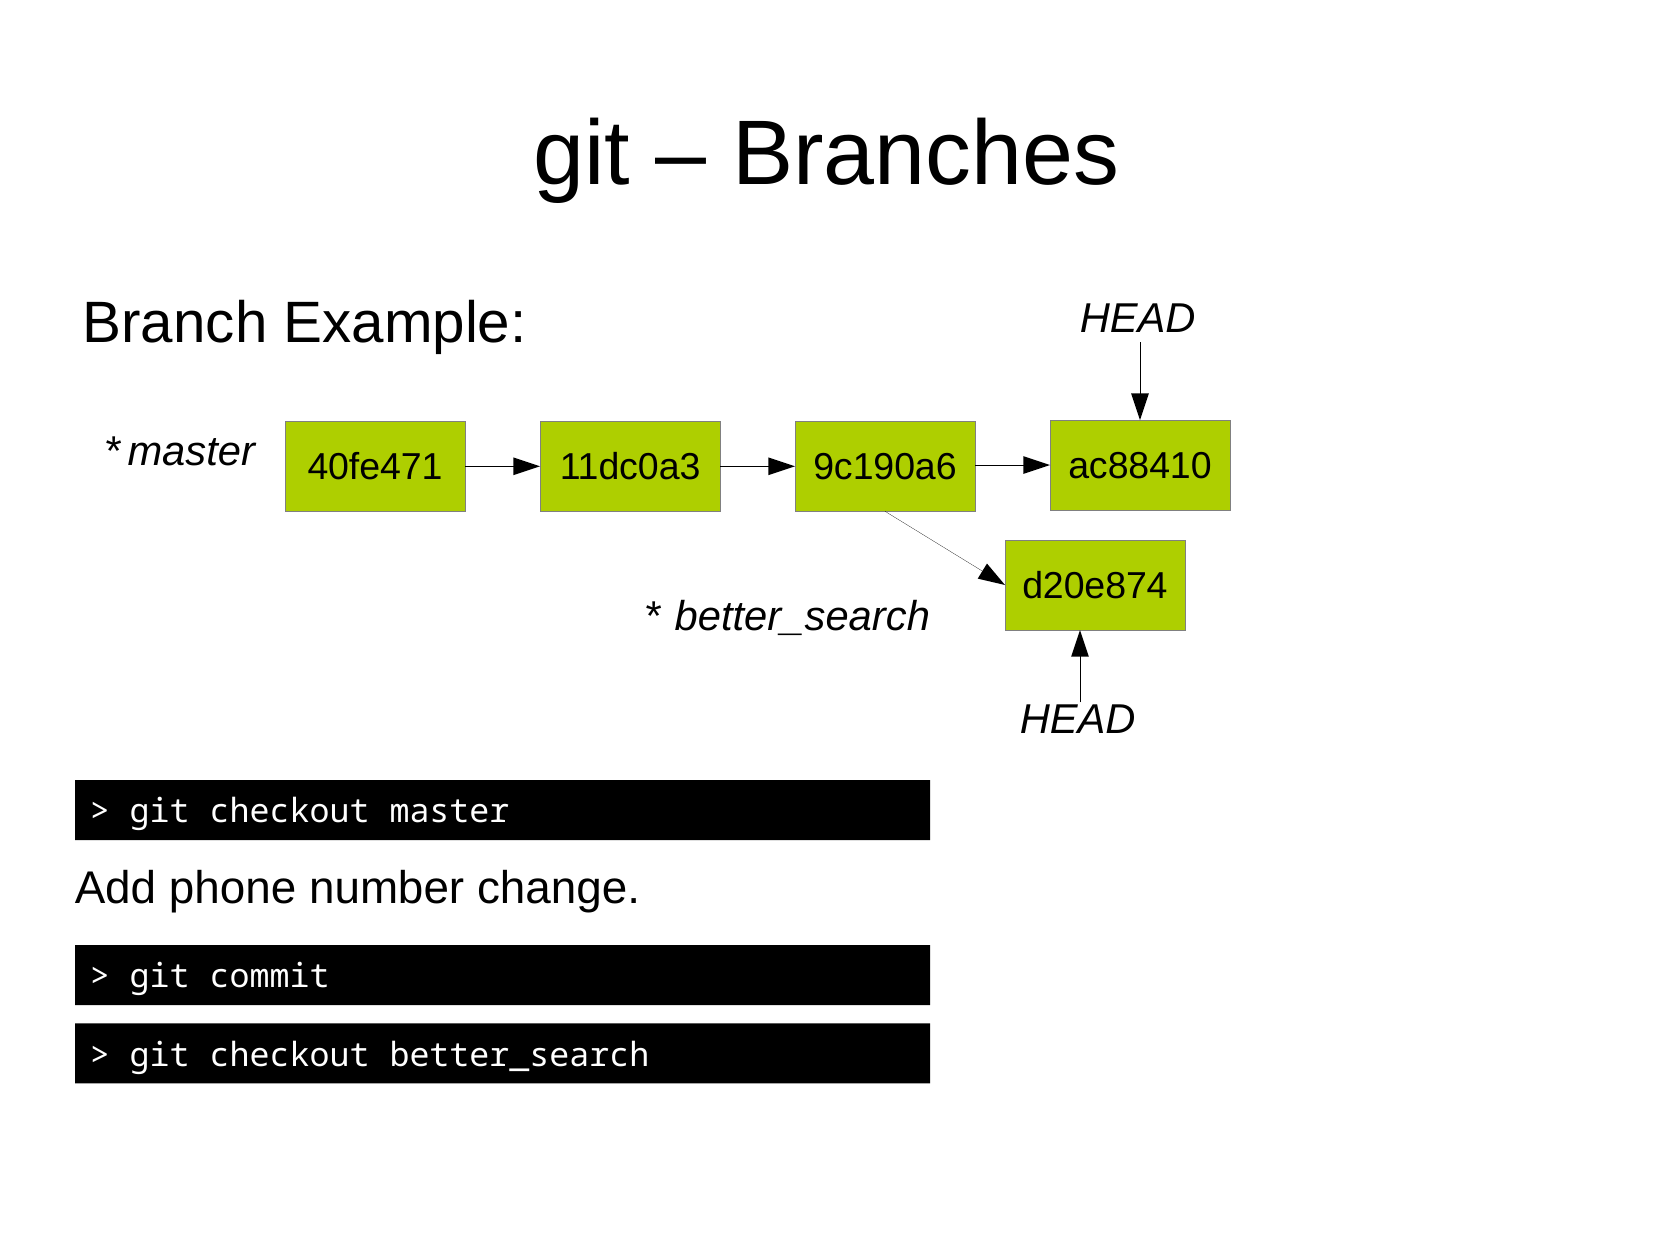

# git – Branches
HEAD
Branch Example:
*
master
ac88410
40fe471
11dc0a3
9c190a6
d20e874
better_search
*
HEAD
> git checkout master
Add phone number change.
> git commit
> git checkout better_search